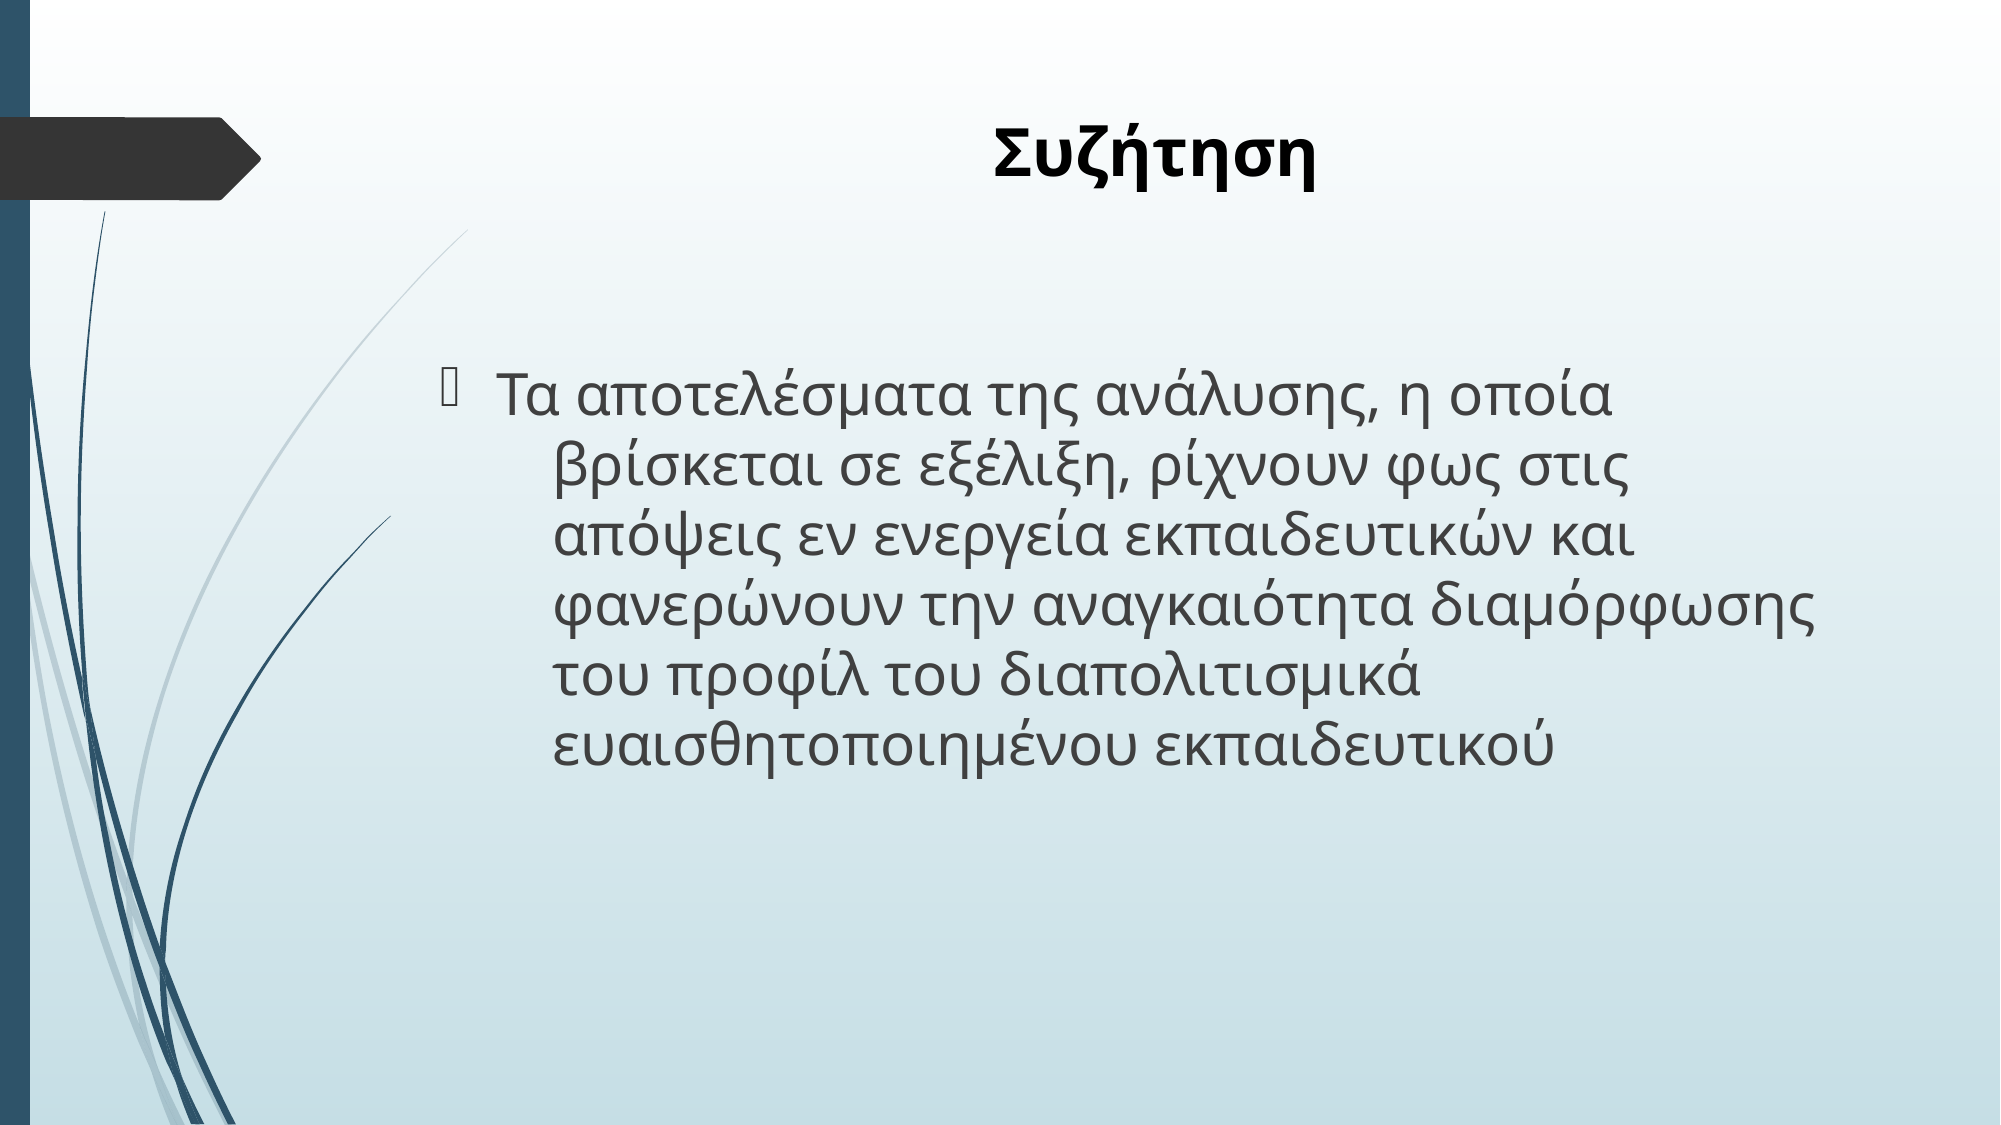

# Συζήτηση
Τα αποτελέσματα της ανάλυσης, η οποία βρίσκεται σε εξέλιξη, ρίχνουν φως στις απόψεις εν ενεργεία εκπαιδευτικών και φανερώνουν την αναγκαιότητα διαμόρφωσης του προφίλ του διαπολιτισμικά ευαισθητοποιημένου εκπαιδευτικού